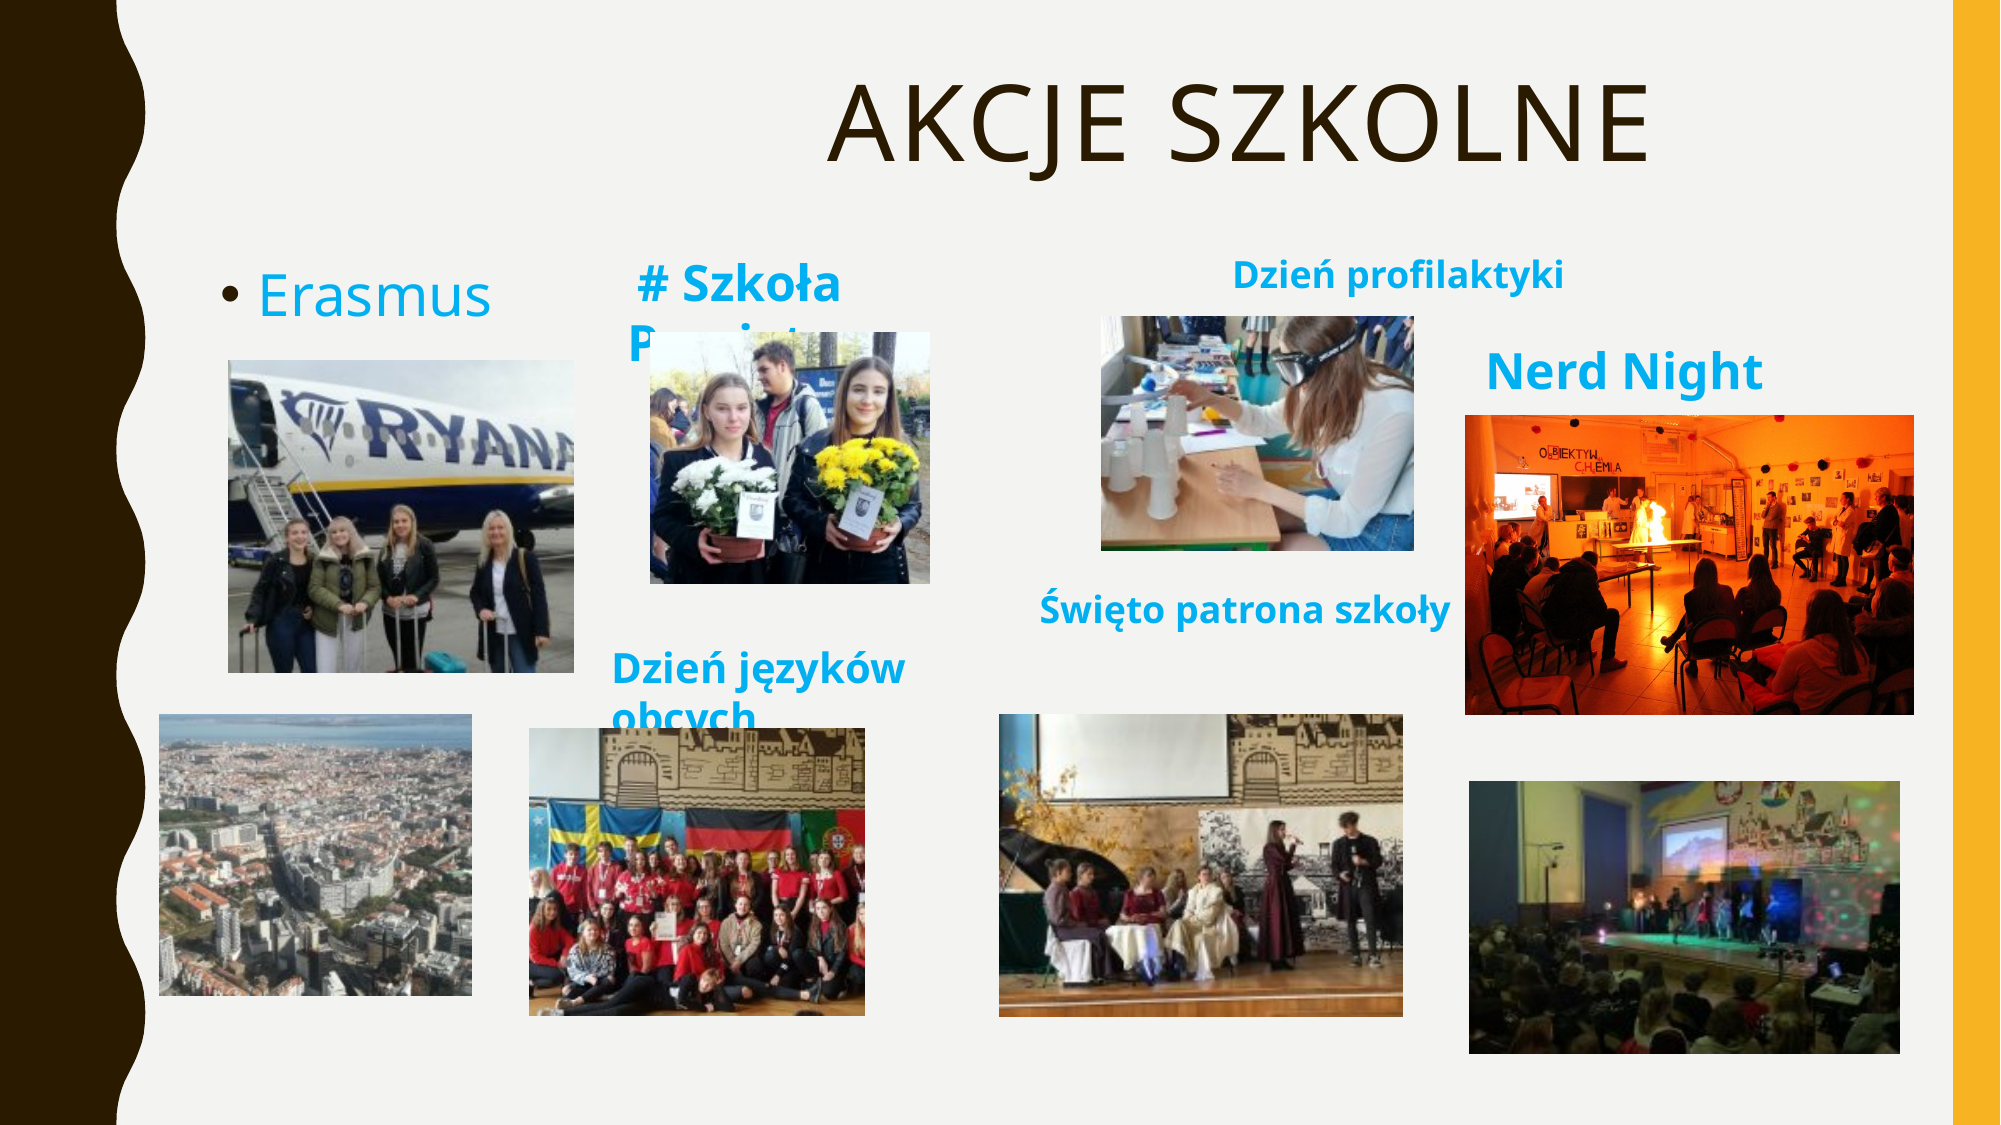

# Akcje szkolne
Erasmus
 # Szkoła Pamięta
Dzień profilaktyki
Nerd Night
 Święto patrona szkoły
Dzień języków obcych